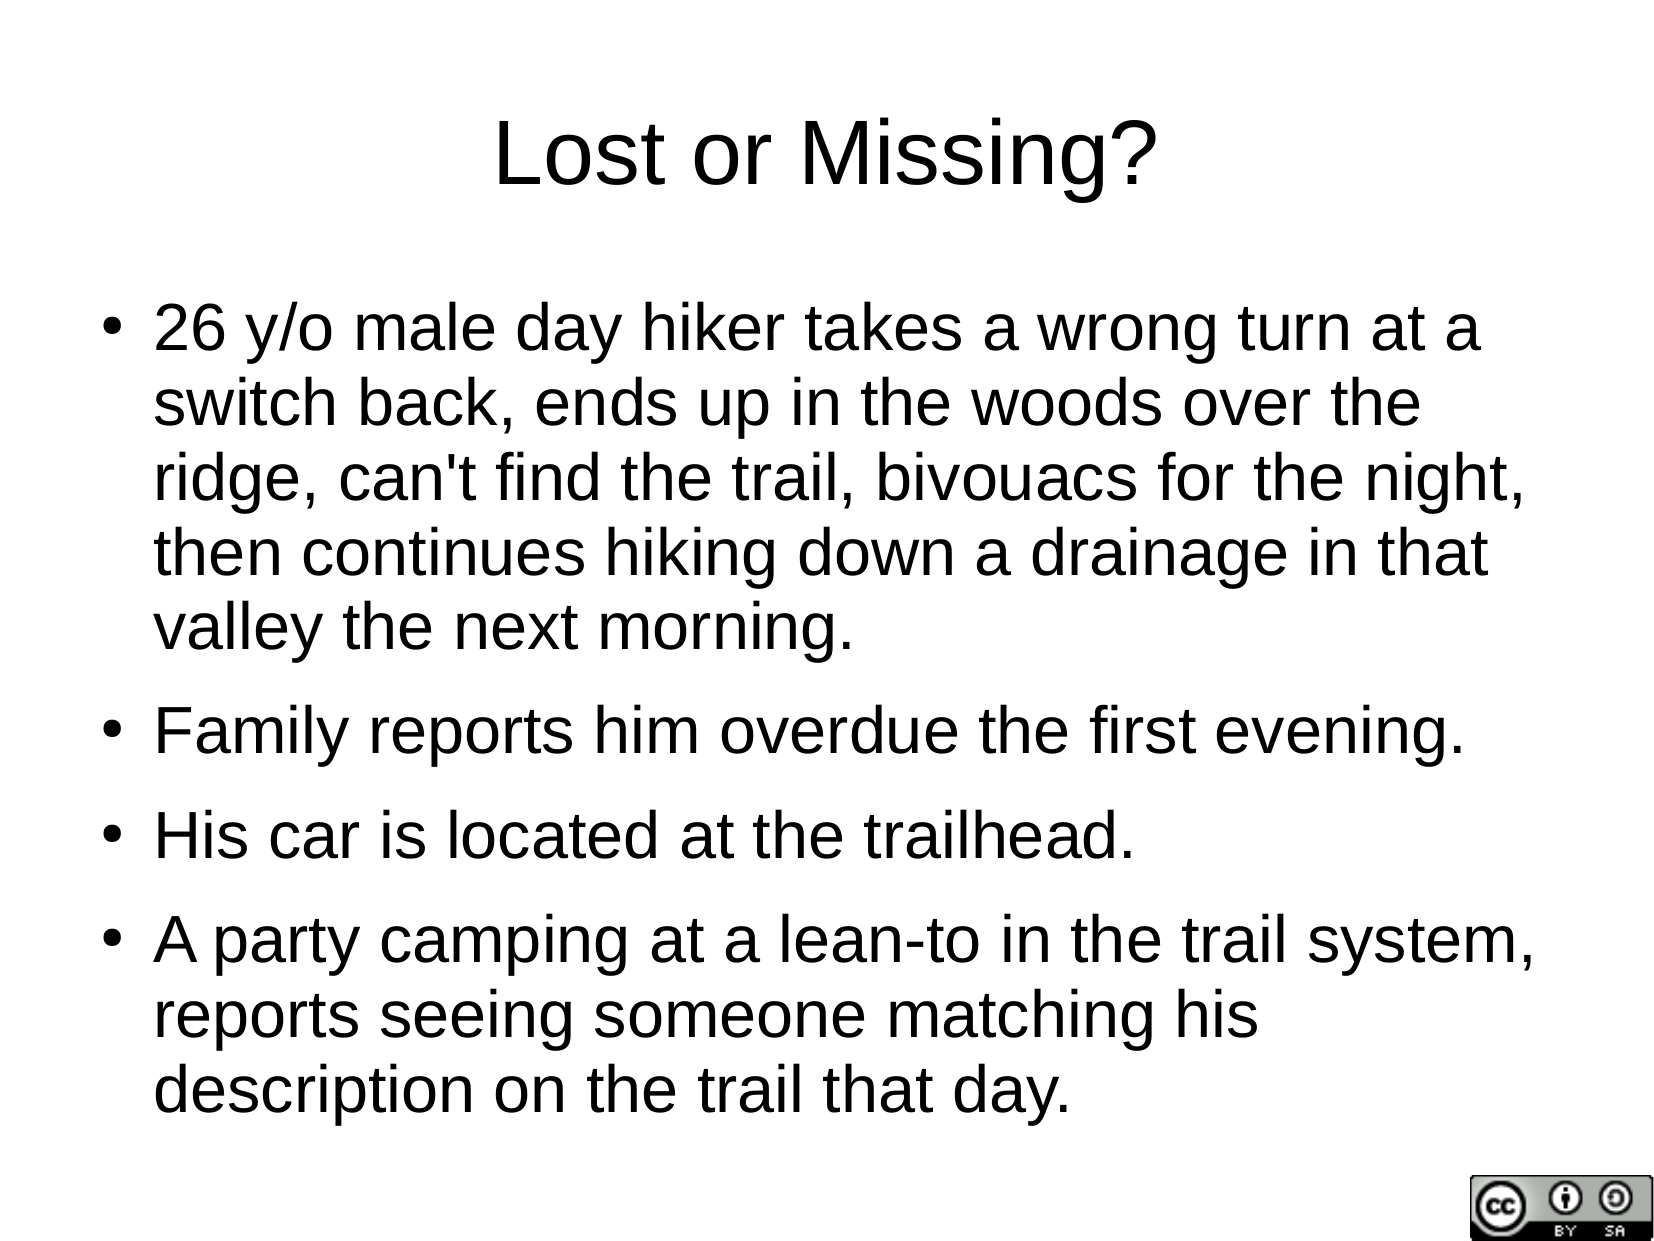

# Lost or Missing?
26 y/o male day hiker takes a wrong turn at a switch back, ends up in the woods over the ridge, can't find the trail, bivouacs for the night, then continues hiking down a drainage in that valley the next morning.
Family reports him overdue the first evening.
His car is located at the trailhead.
A party camping at a lean-to in the trail system, reports seeing someone matching his description on the trail that day.